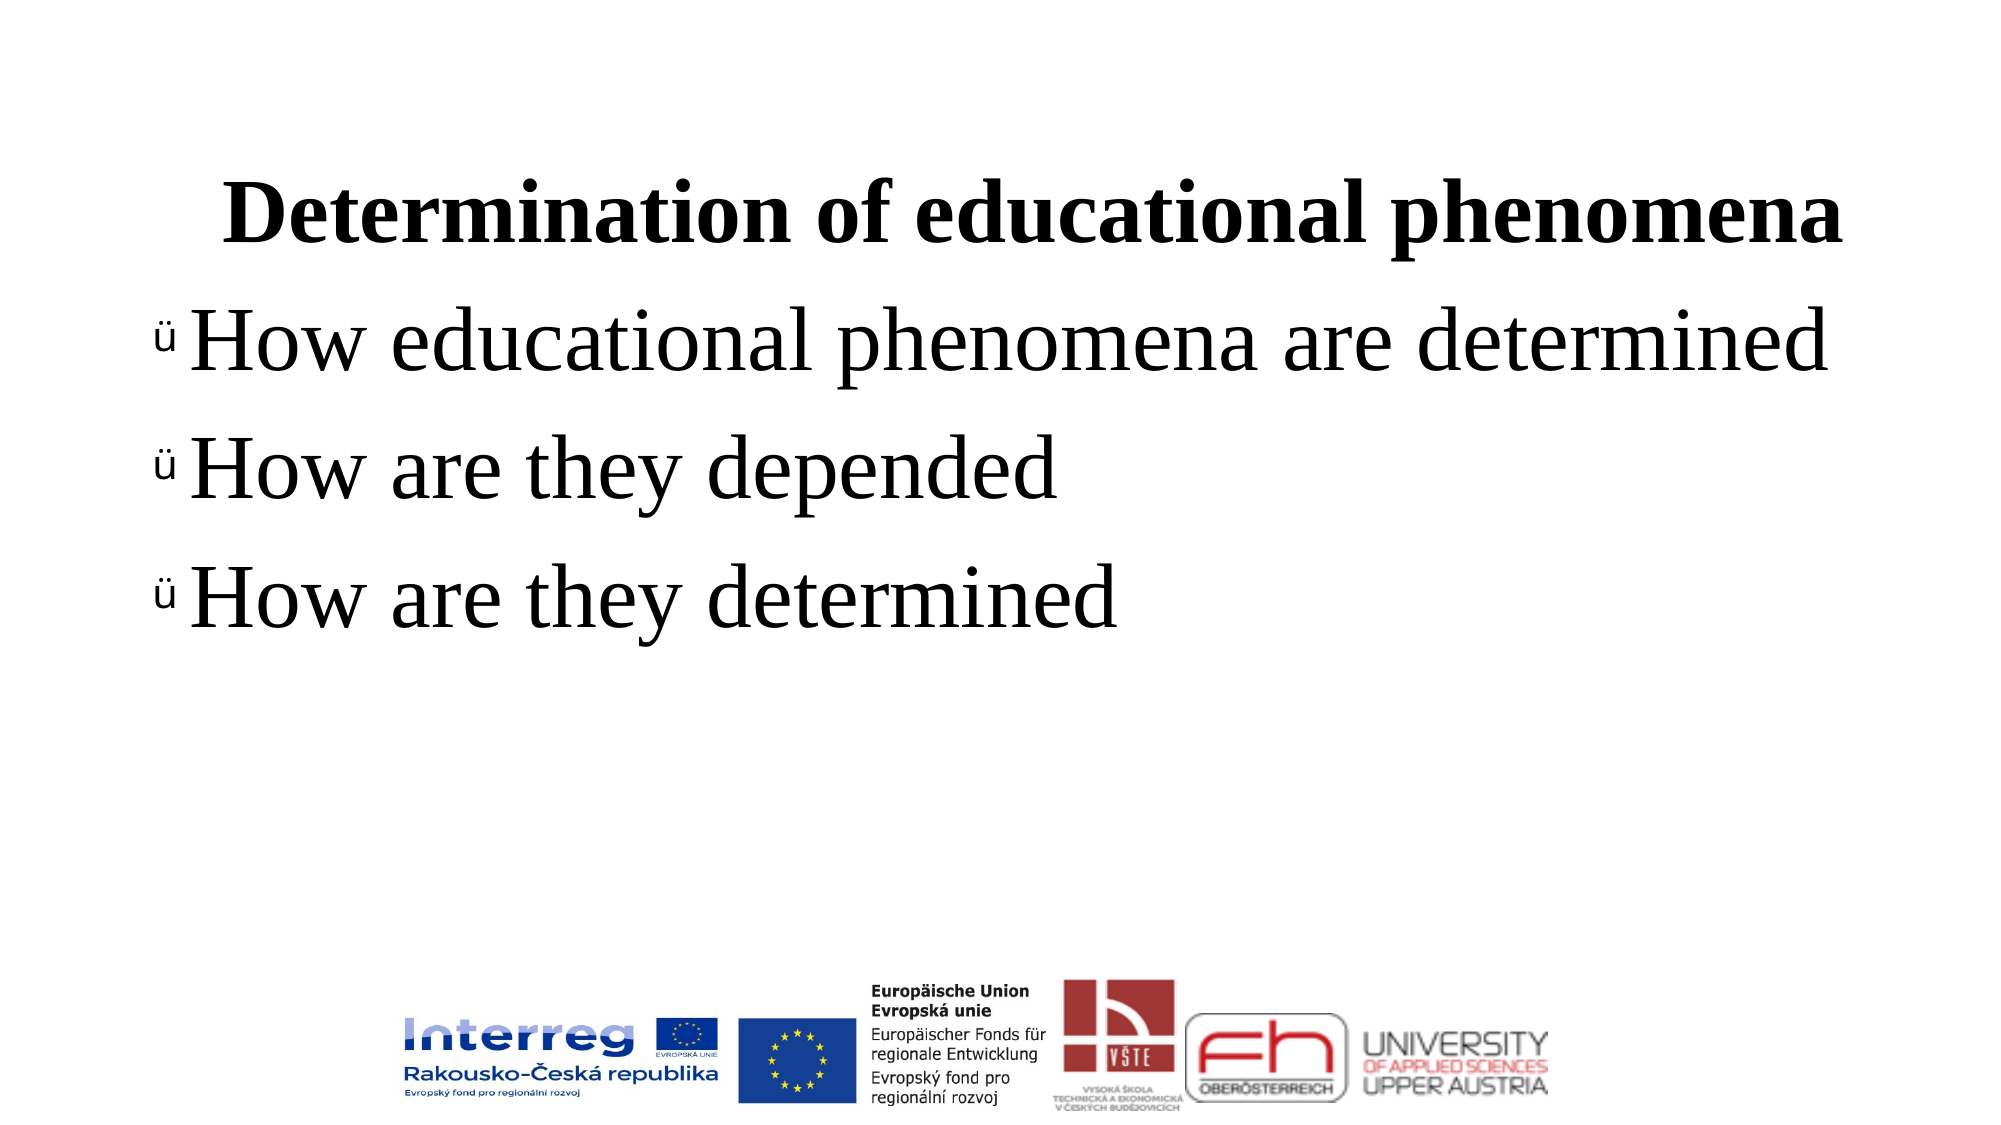

# Determination of educational phenomena
How educational phenomena are determined
How are they depended
How are they determined